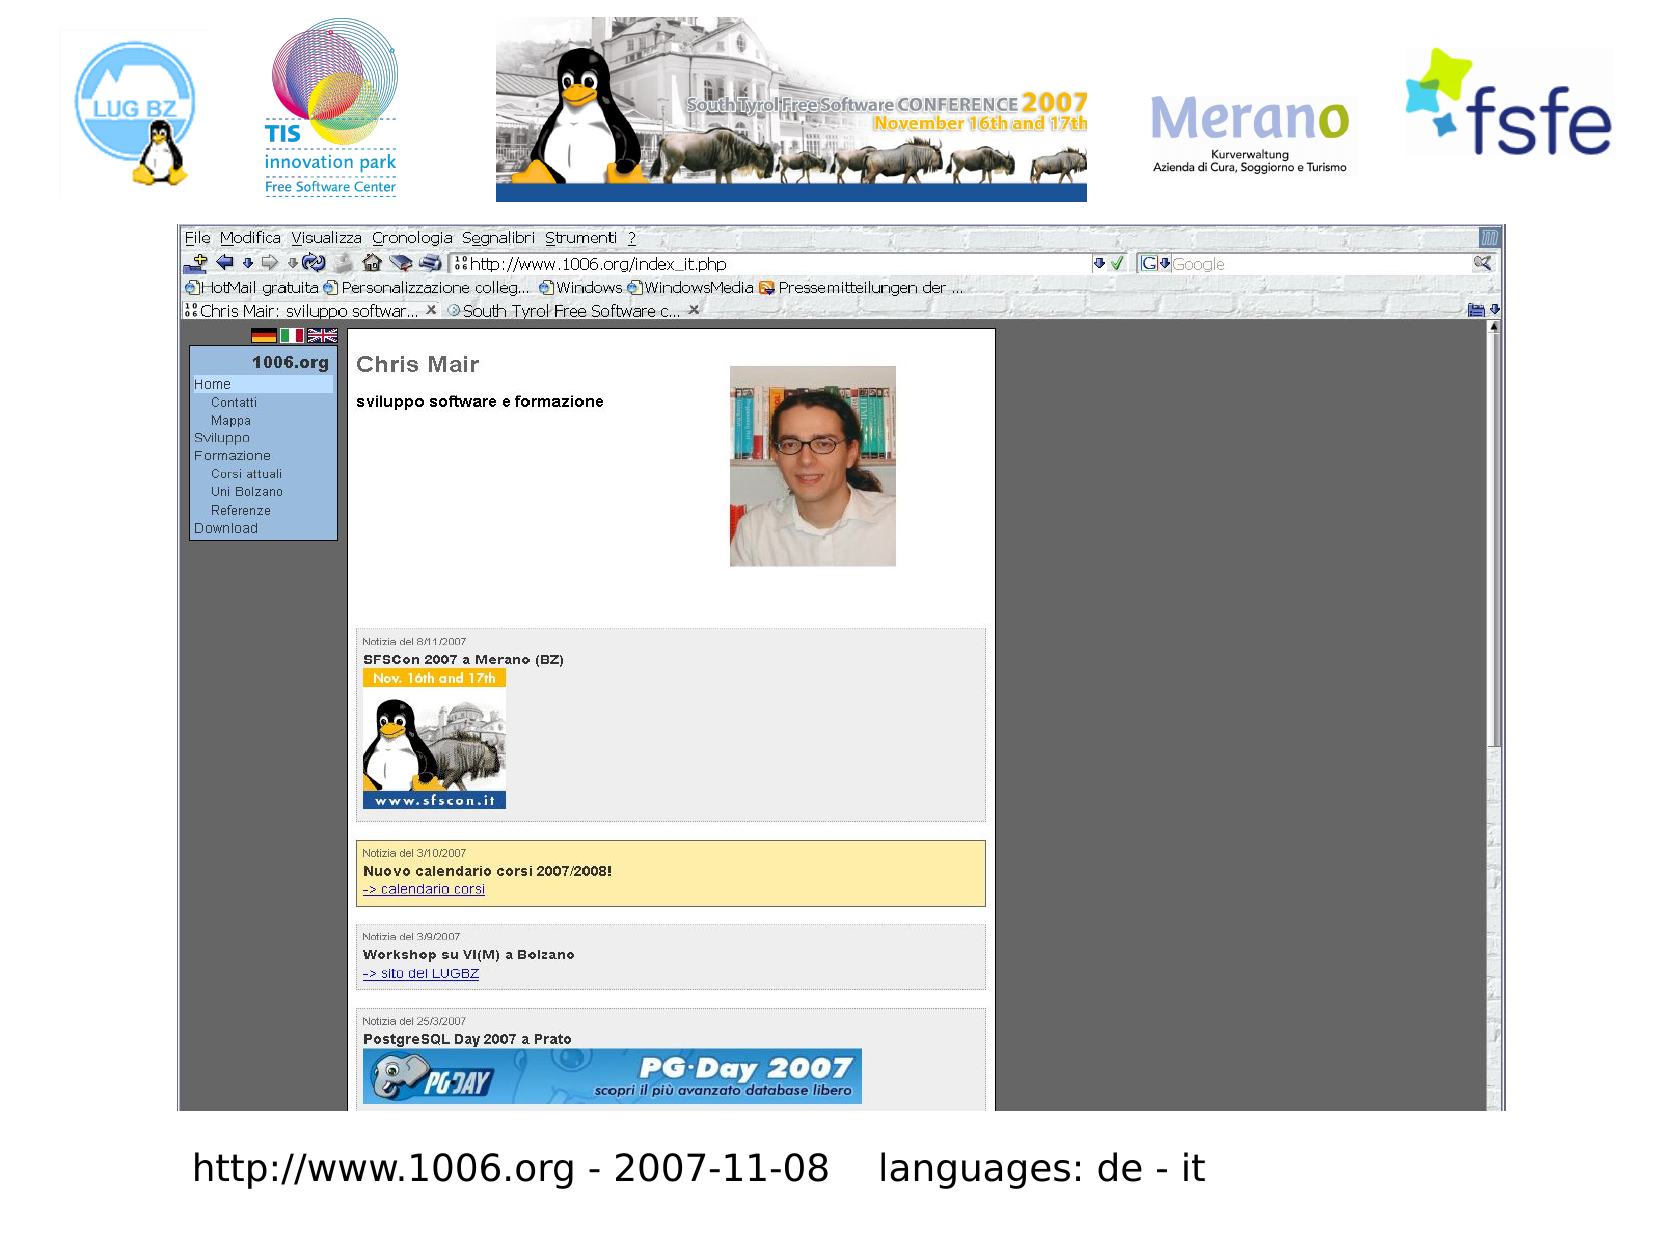

http://www.1006.org - 2007-11-08 languages: de - it